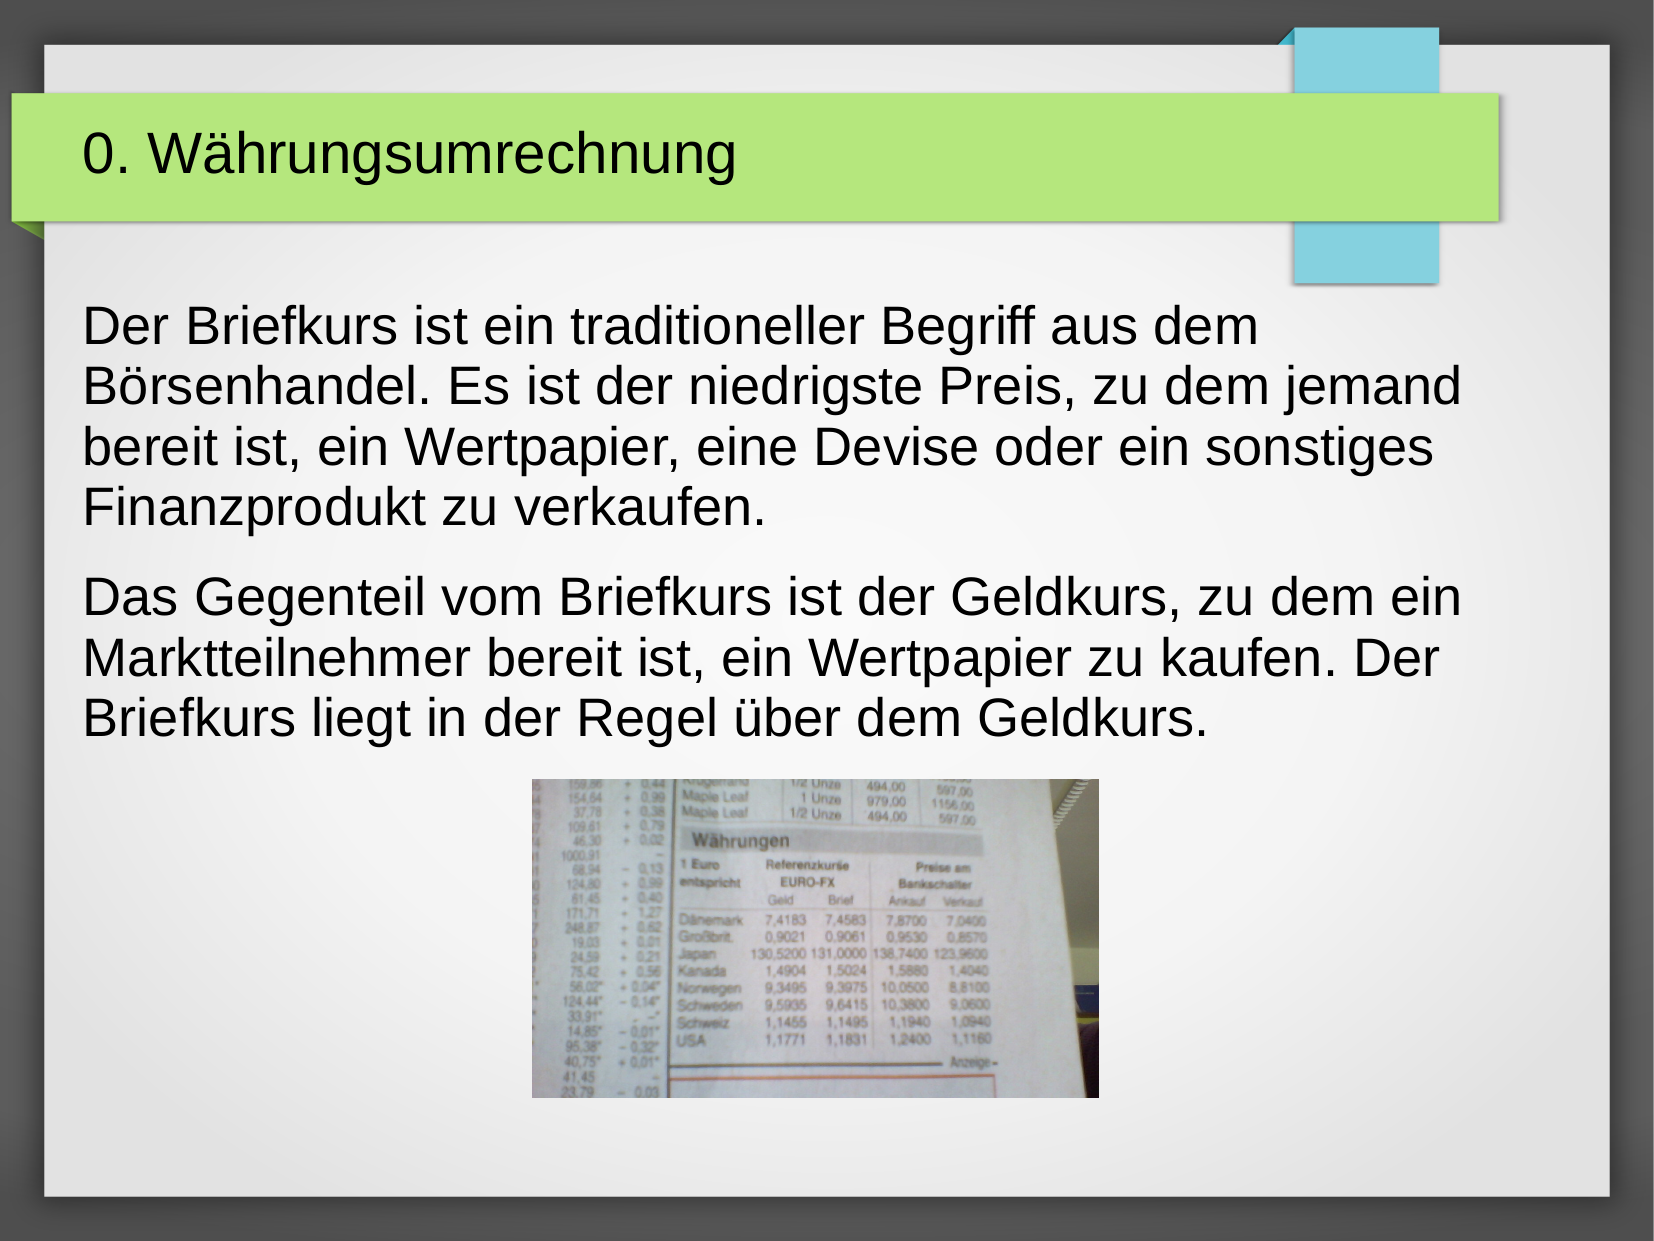

# 0. Währungsumrechnung
Der Briefkurs ist ein traditioneller Begriff aus dem Börsenhandel. Es ist der niedrigste Preis, zu dem jemand bereit ist, ein Wertpapier, eine Devise oder ein sonstiges Finanzprodukt zu verkaufen.
Das Gegenteil vom Briefkurs ist der Geldkurs, zu dem ein Marktteilnehmer bereit ist, ein Wertpapier zu kaufen. Der Briefkurs liegt in der Regel über dem Geldkurs.